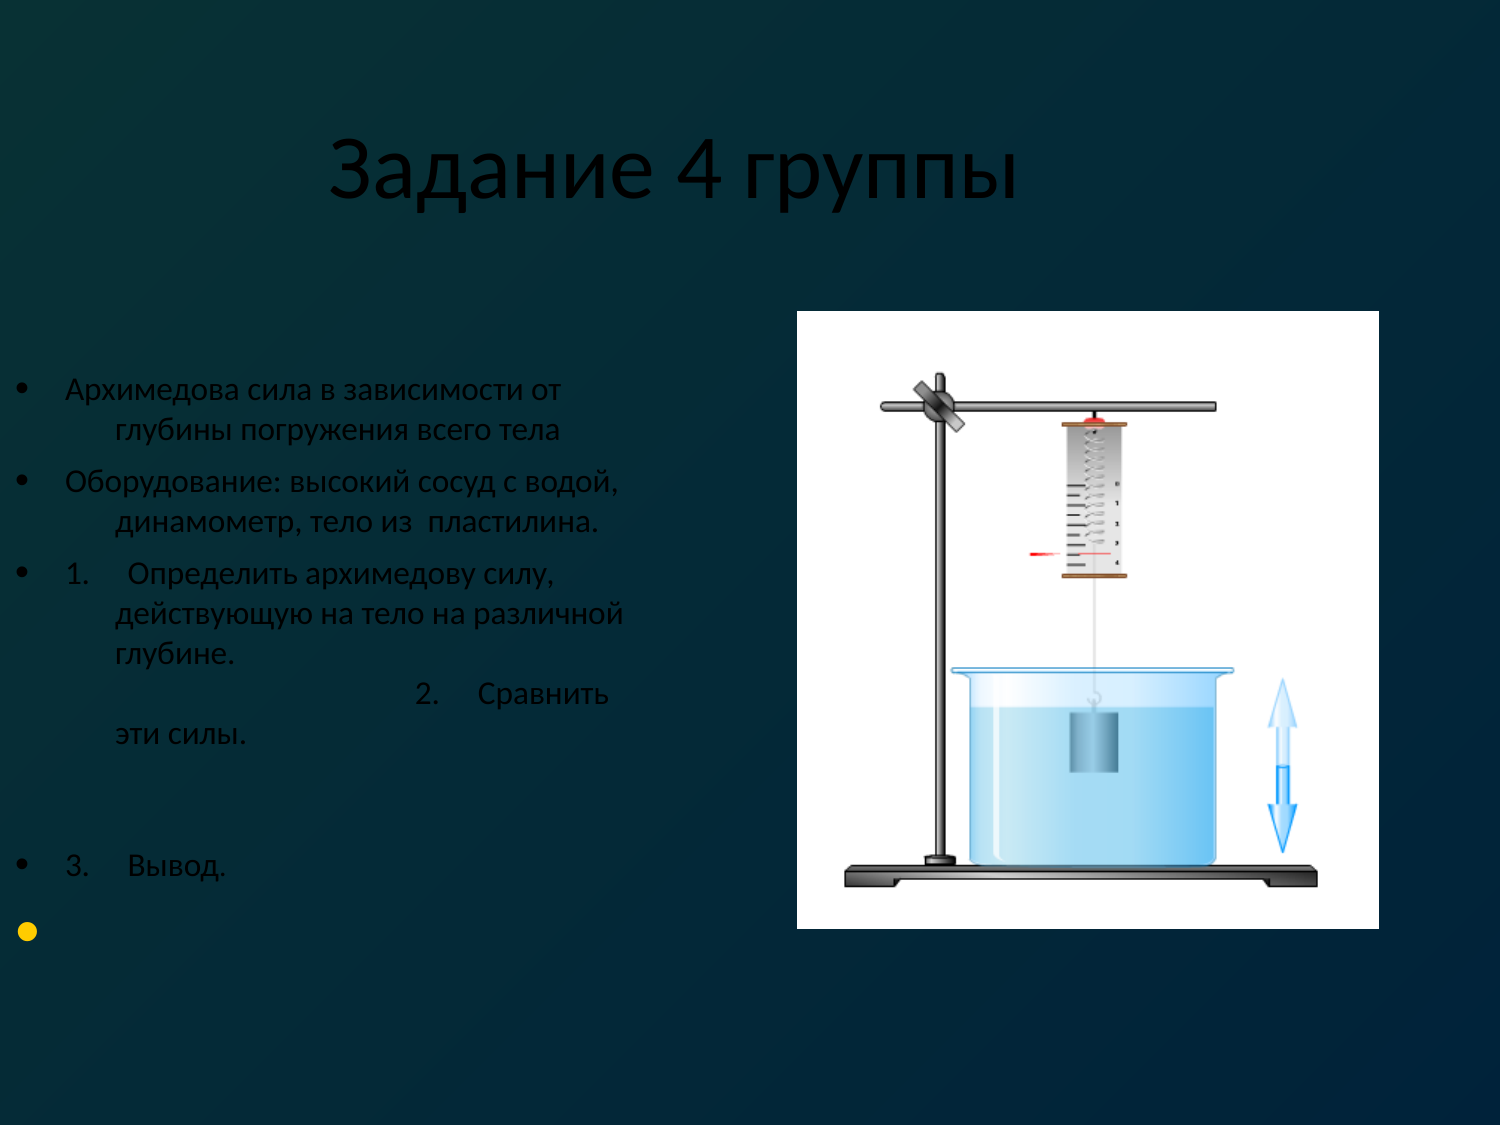

# Задание 4 группы
Архимедова сила в зависимости от глубины погружения всего тела
Оборудование: высокий сосуд с водой, динамометр, тело из пластилина.
1.     Определить архимедову силу, действующую на тело на различной глубине. 2.     Сравнить эти силы.
3.     Вывод.